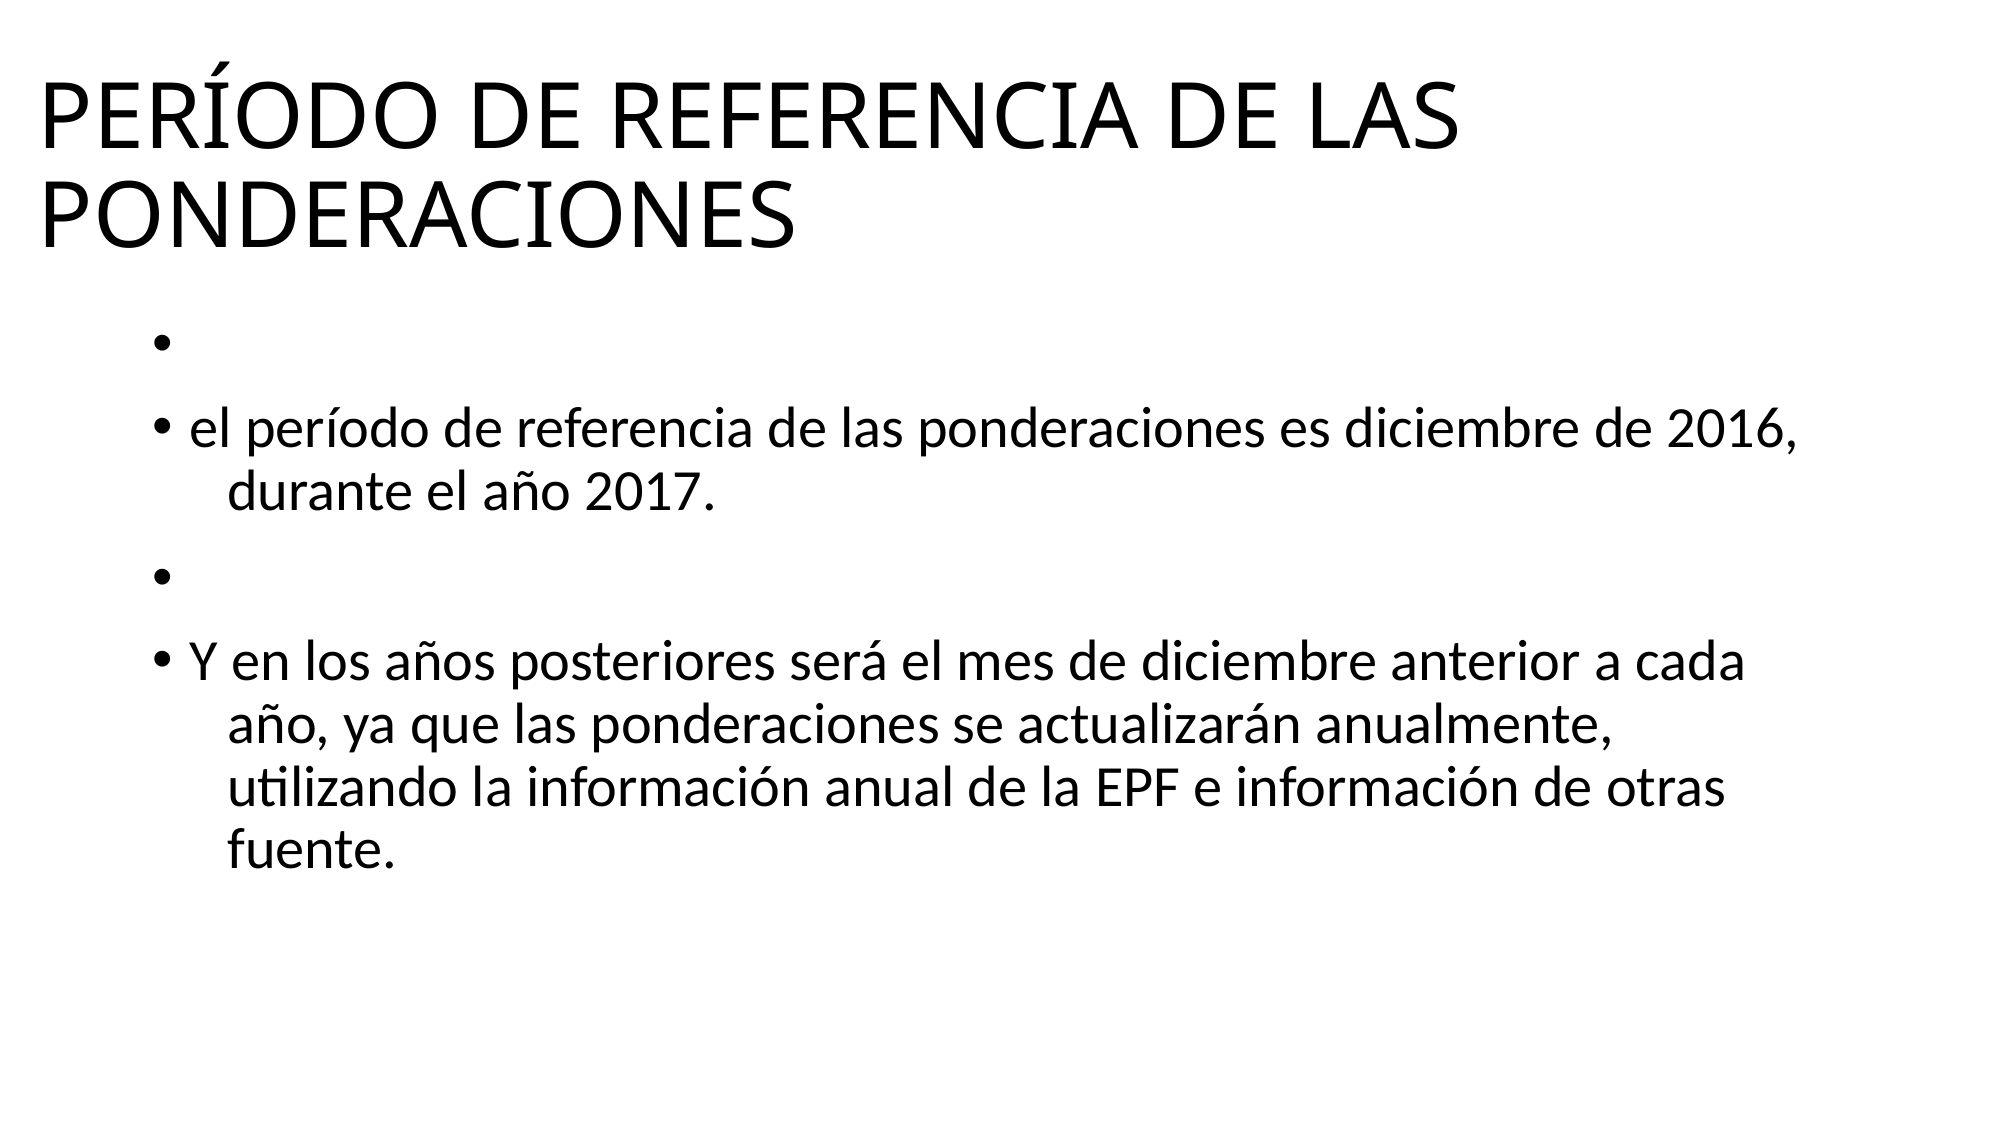

# PERÍODO DE REFERENCIA DE LAS PONDERACIONES
el período de referencia de las ponderaciones es diciembre de 2016, durante el año 2017.
Y en los años posteriores será el mes de diciembre anterior a cada año, ya que las ponderaciones se actualizarán anualmente, utilizando la información anual de la EPF e información de otras fuente.